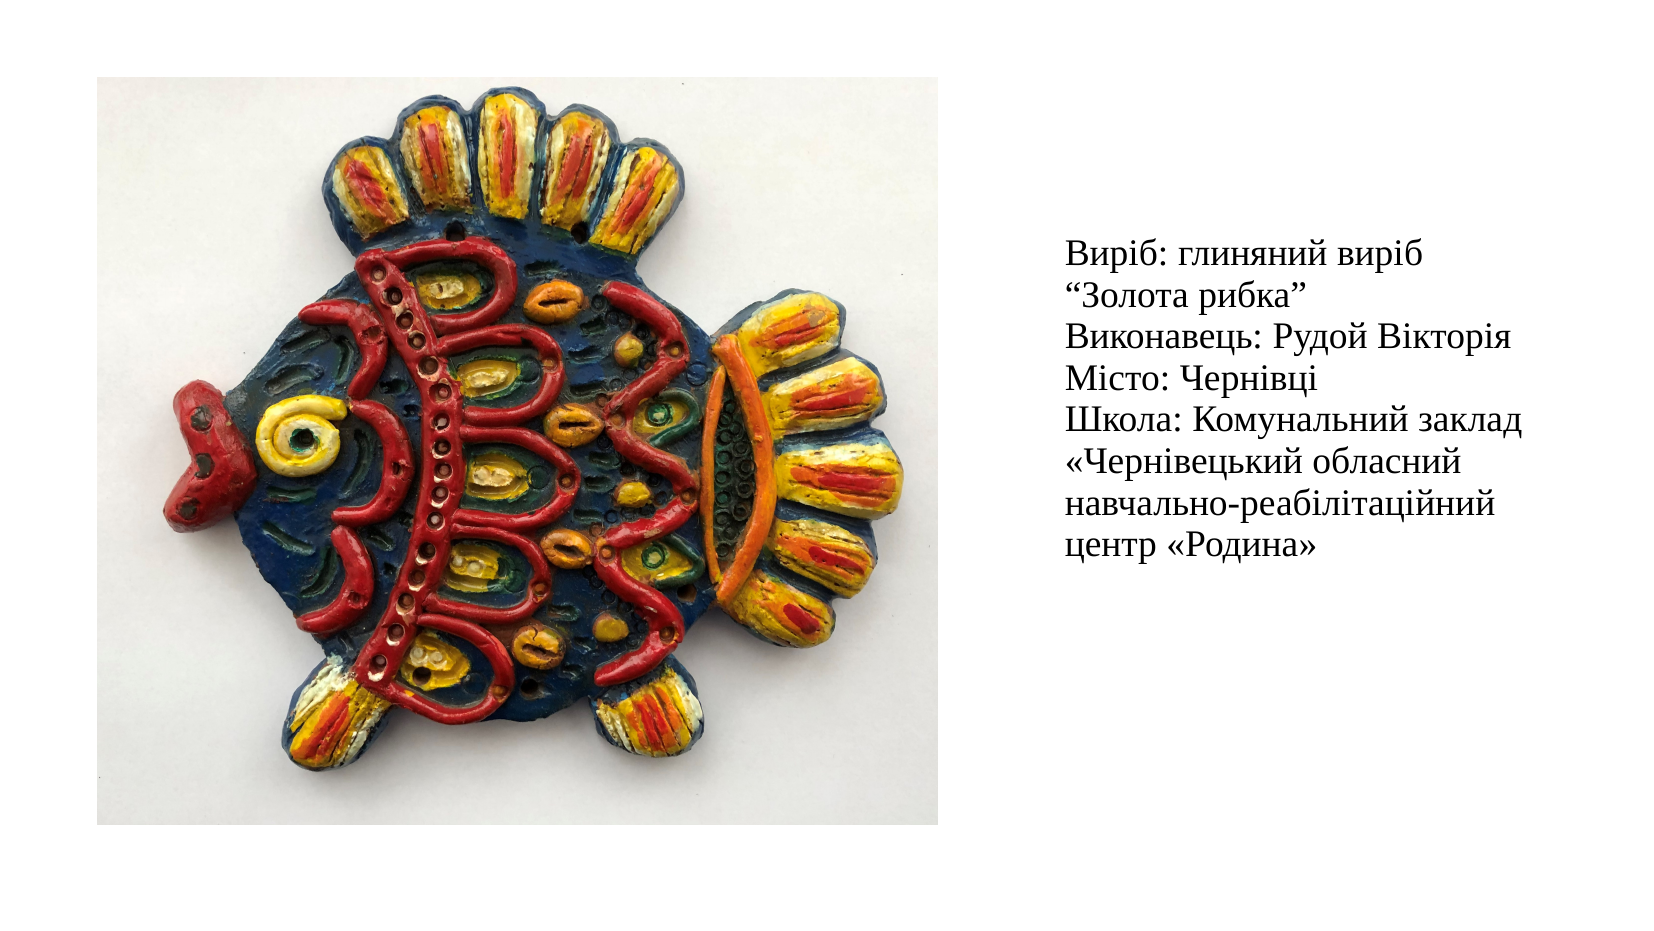

Виріб: глиняний виріб “Золота рибка”
Виконавець: Рудой Вікторія
Місто: Чернівці
Школа: Комунальний заклад «Чернівецький обласний навчально-реабілітаційний центр «Родина»